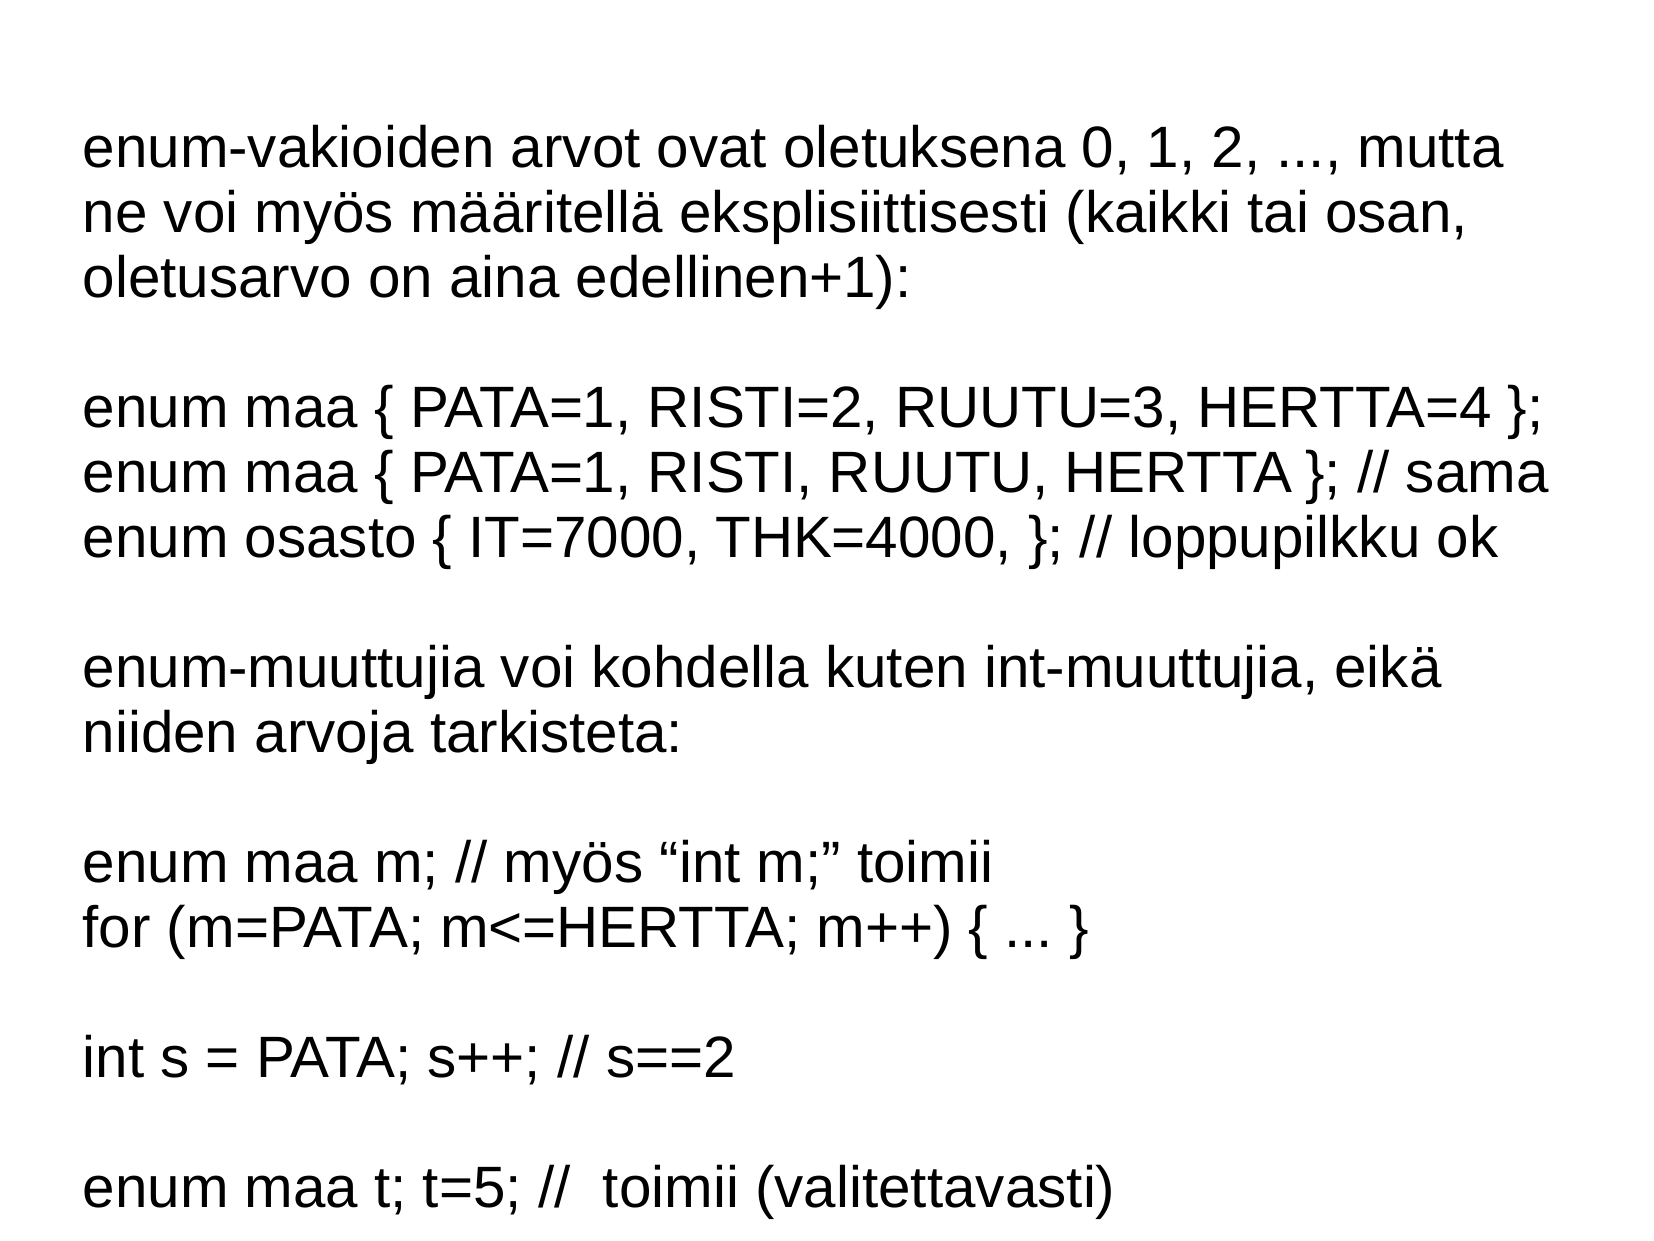

enum-vakioiden arvot ovat oletuksena 0, 1, 2, ..., mutta ne voi myös määritellä eksplisiittisesti (kaikki tai osan, oletusarvo on aina edellinen+1):
enum maa { PATA=1, RISTI=2, RUUTU=3, HERTTA=4 };
enum maa { PATA=1, RISTI, RUUTU, HERTTA }; // sama
enum osasto { IT=7000, THK=4000, }; // loppupilkku ok
enum-muuttujia voi kohdella kuten int-muuttujia, eikä niiden arvoja tarkisteta:
enum maa m; // myös “int m;” toimii
for (m=PATA; m<=HERTTA; m++) { ... }
int s = PATA; s++; // s==2
enum maa t; t=5; // toimii (valitettavasti)